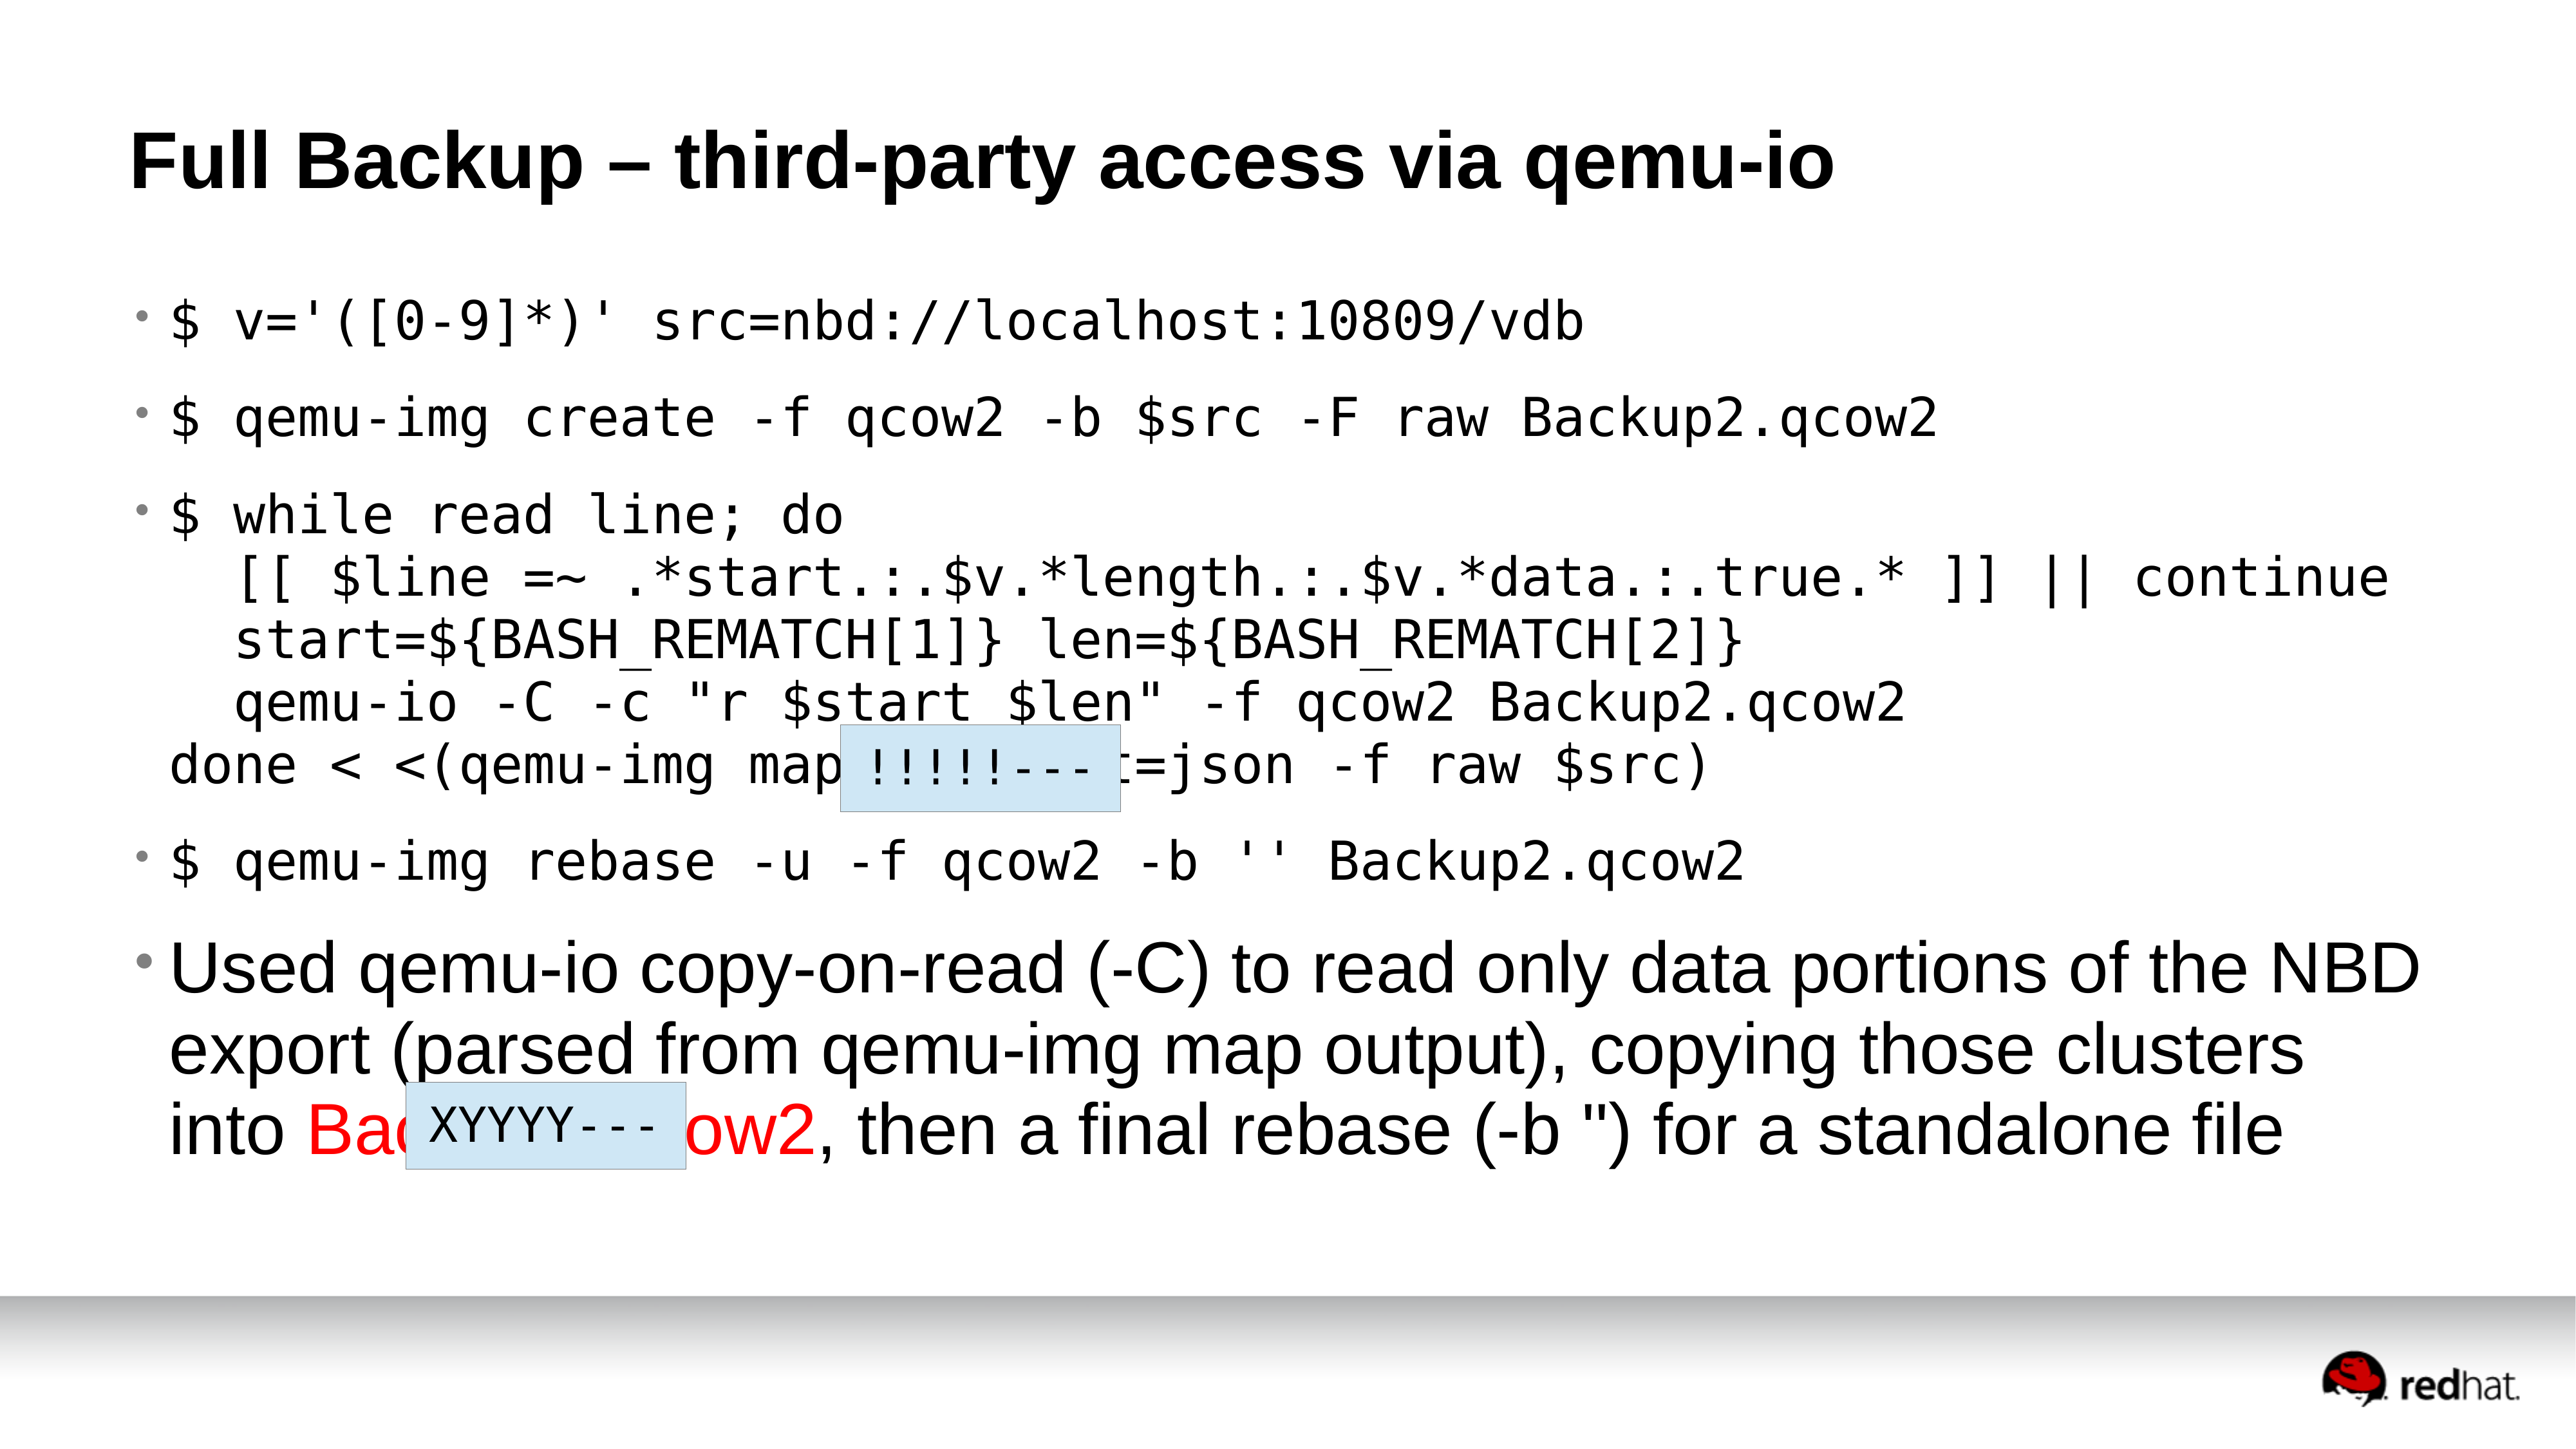

# Full Backup – third-party access via qemu-io
$ v='([0-9]*)' src=nbd://localhost:10809/vdb
$ qemu-img create -f qcow2 -b $src -F raw Backup2.qcow2
$ while read line; do
 [[ $line =~ .*start.:.$v.*length.:.$v.*data.:.true.* ]] || continue
 start=${BASH_REMATCH[1]} len=${BASH_REMATCH[2]}
 qemu-io -C -c "r $start $len" -f qcow2 Backup2.qcow2
done < <(qemu-img map --output=json -f raw $src)
$ qemu-img rebase -u -f qcow2 -b '' Backup2.qcow2
Used qemu-io copy-on-read (-C) to read only data portions of the NBD export (parsed from qemu-img map output), copying those clusters into Backup2.qcow2, then a final rebase (-b '') for a standalone file
!!!!!---
--------
XYYYY---